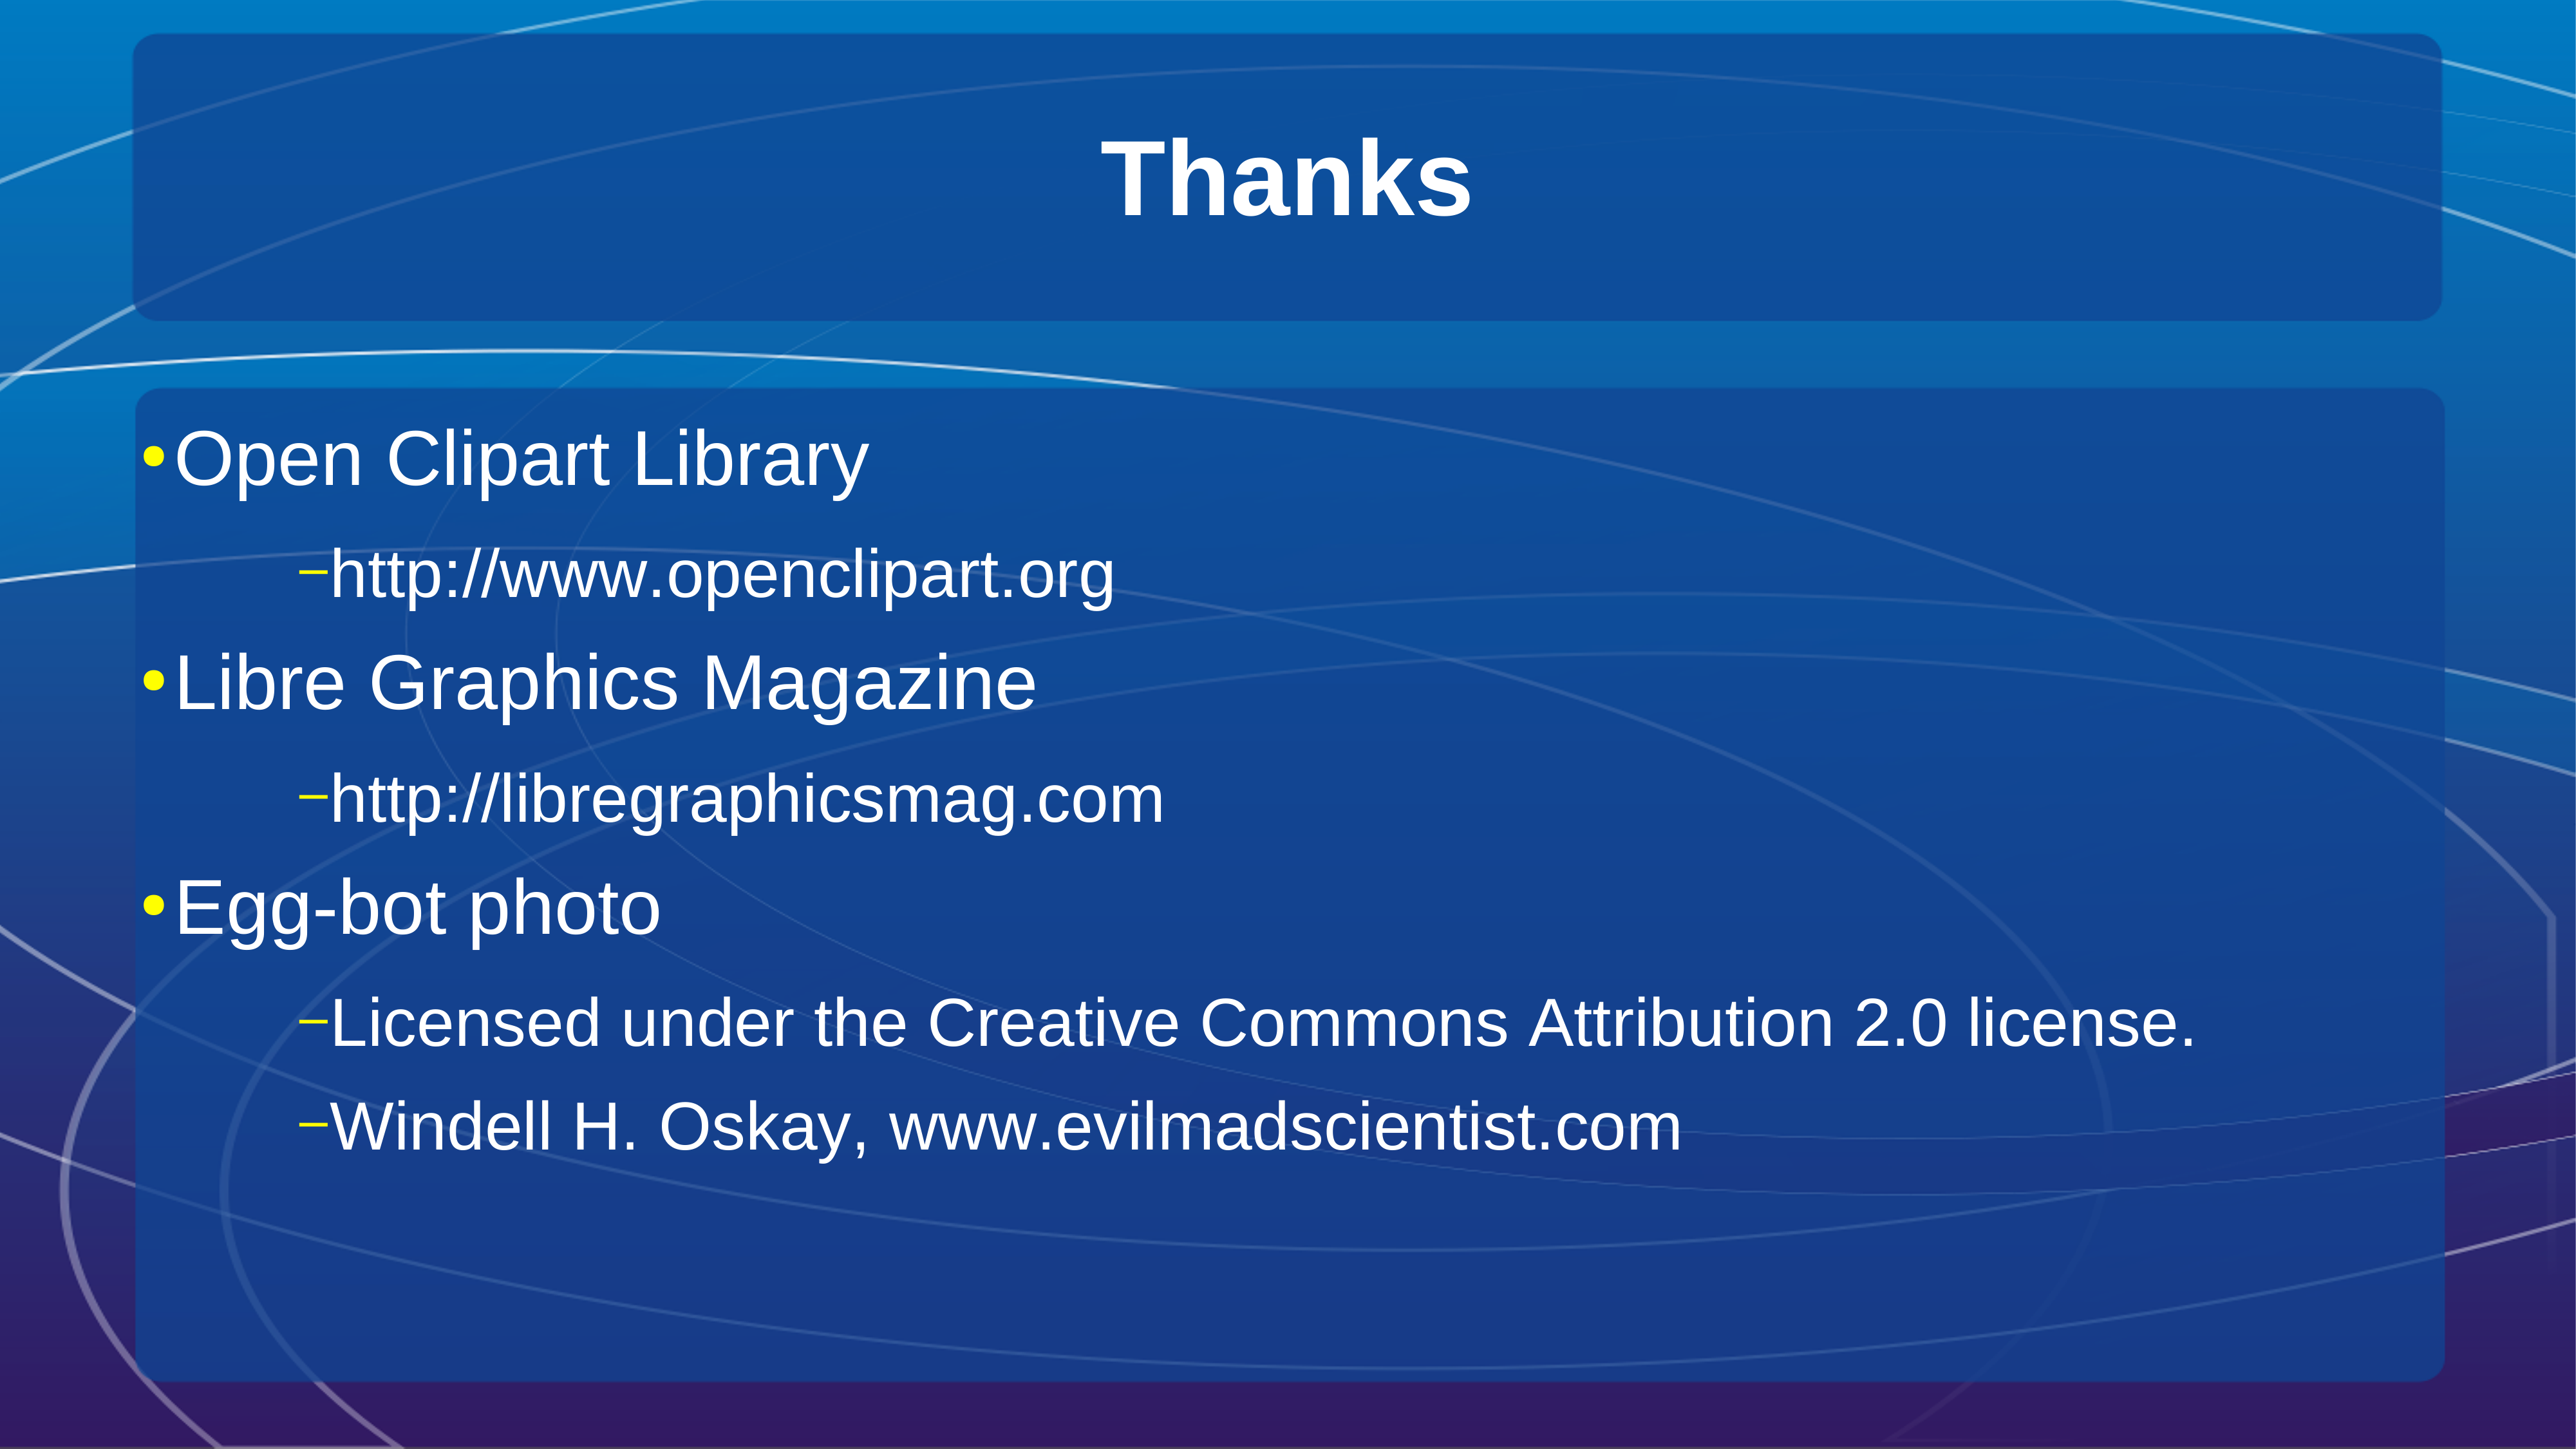

# Thanks
Open Clipart Library
http://www.openclipart.org
Libre Graphics Magazine
http://libregraphicsmag.com
Egg-bot photo
Licensed under the Creative Commons Attribution 2.0 license.
Windell H. Oskay, www.evilmadscientist.com